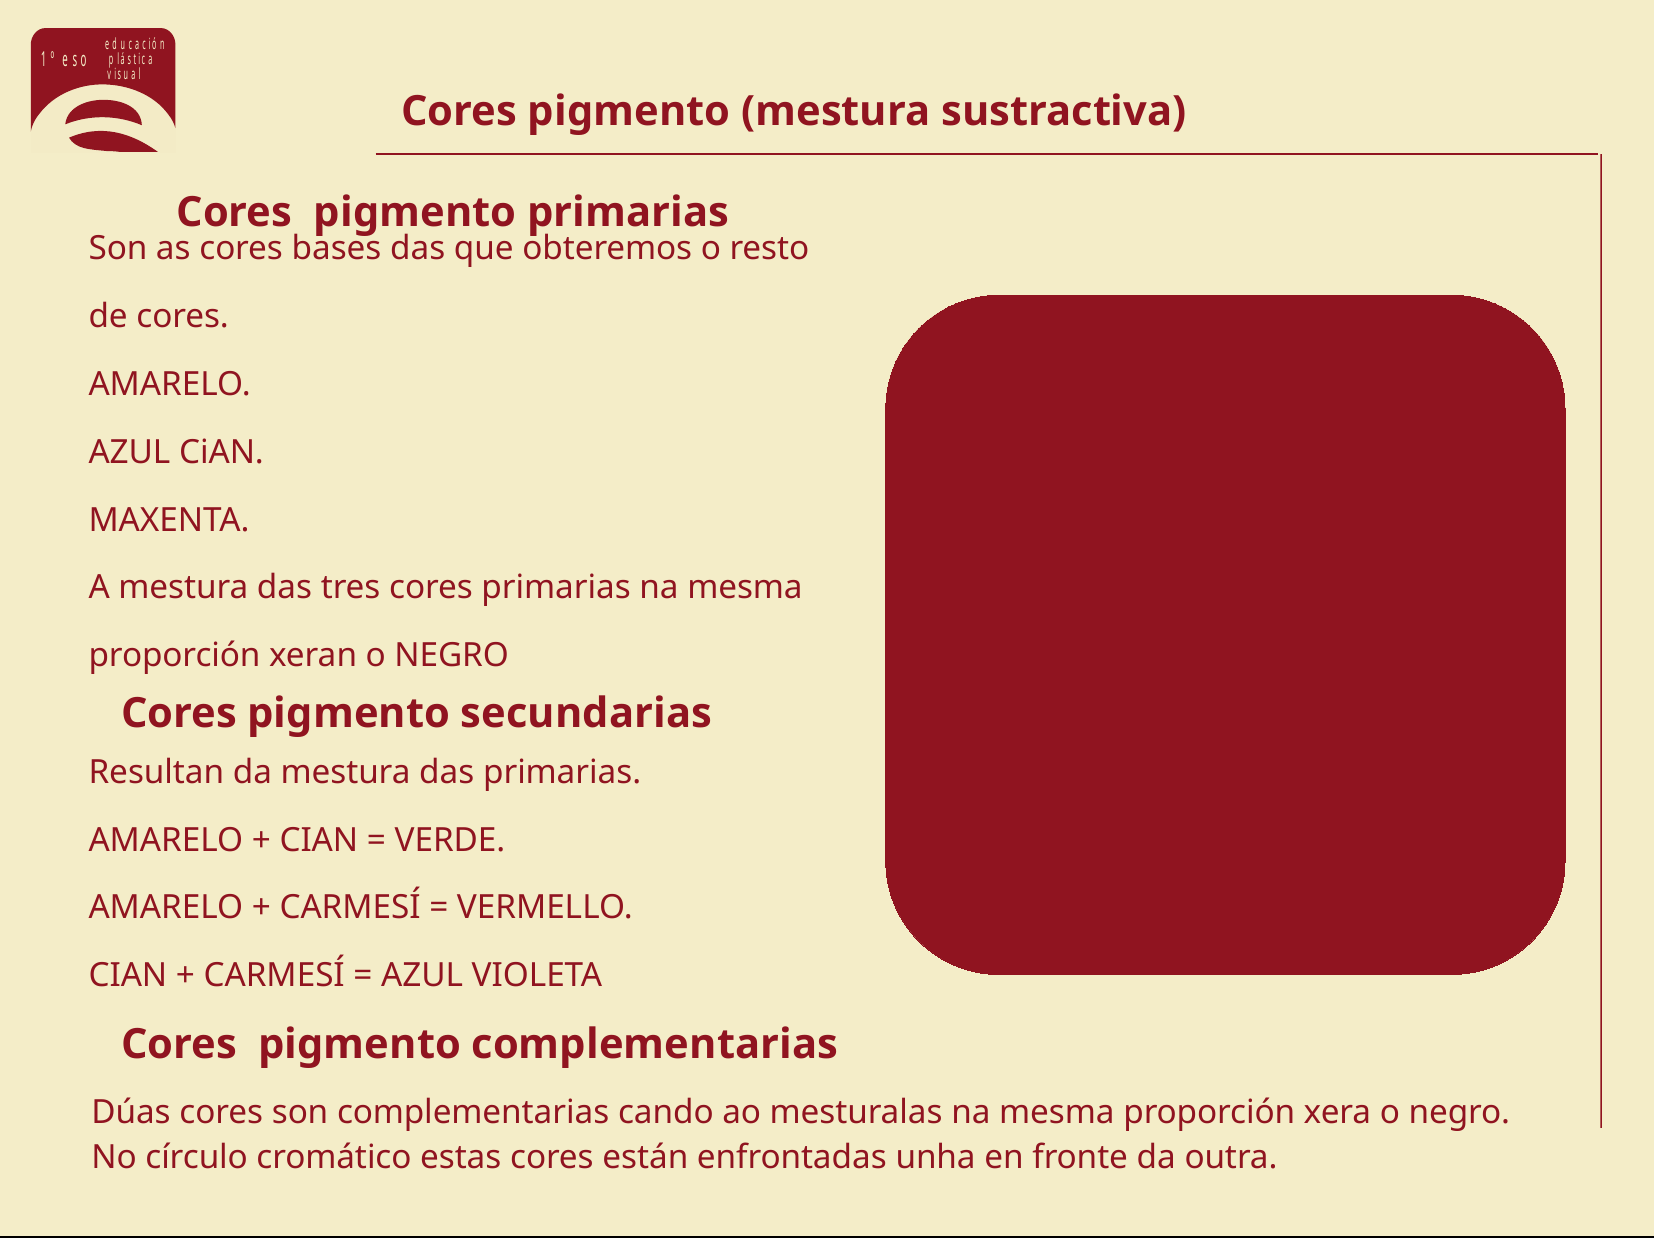

Cores pigmento (mestura sustractiva)
	Cores pigmento primarias
Son as cores bases das que obteremos o resto de cores.
AMARELO.
AZUL CiAN.
MAXENTA.
A mestura das tres cores primarias na mesma proporción xeran o NEGRO
#
	Cores pigmento secundarias
Resultan da mestura das primarias.
AMARELO + CIAN = VERDE.
AMARELO + CARMESÍ = VERMELLO.
CIAN + CARMESÍ = AZUL VIOLETA
	Cores pigmento complementarias
Dúas cores son complementarias cando ao mesturalas na mesma proporción xera o negro. No círculo cromático estas cores están enfrontadas unha en fronte da outra.